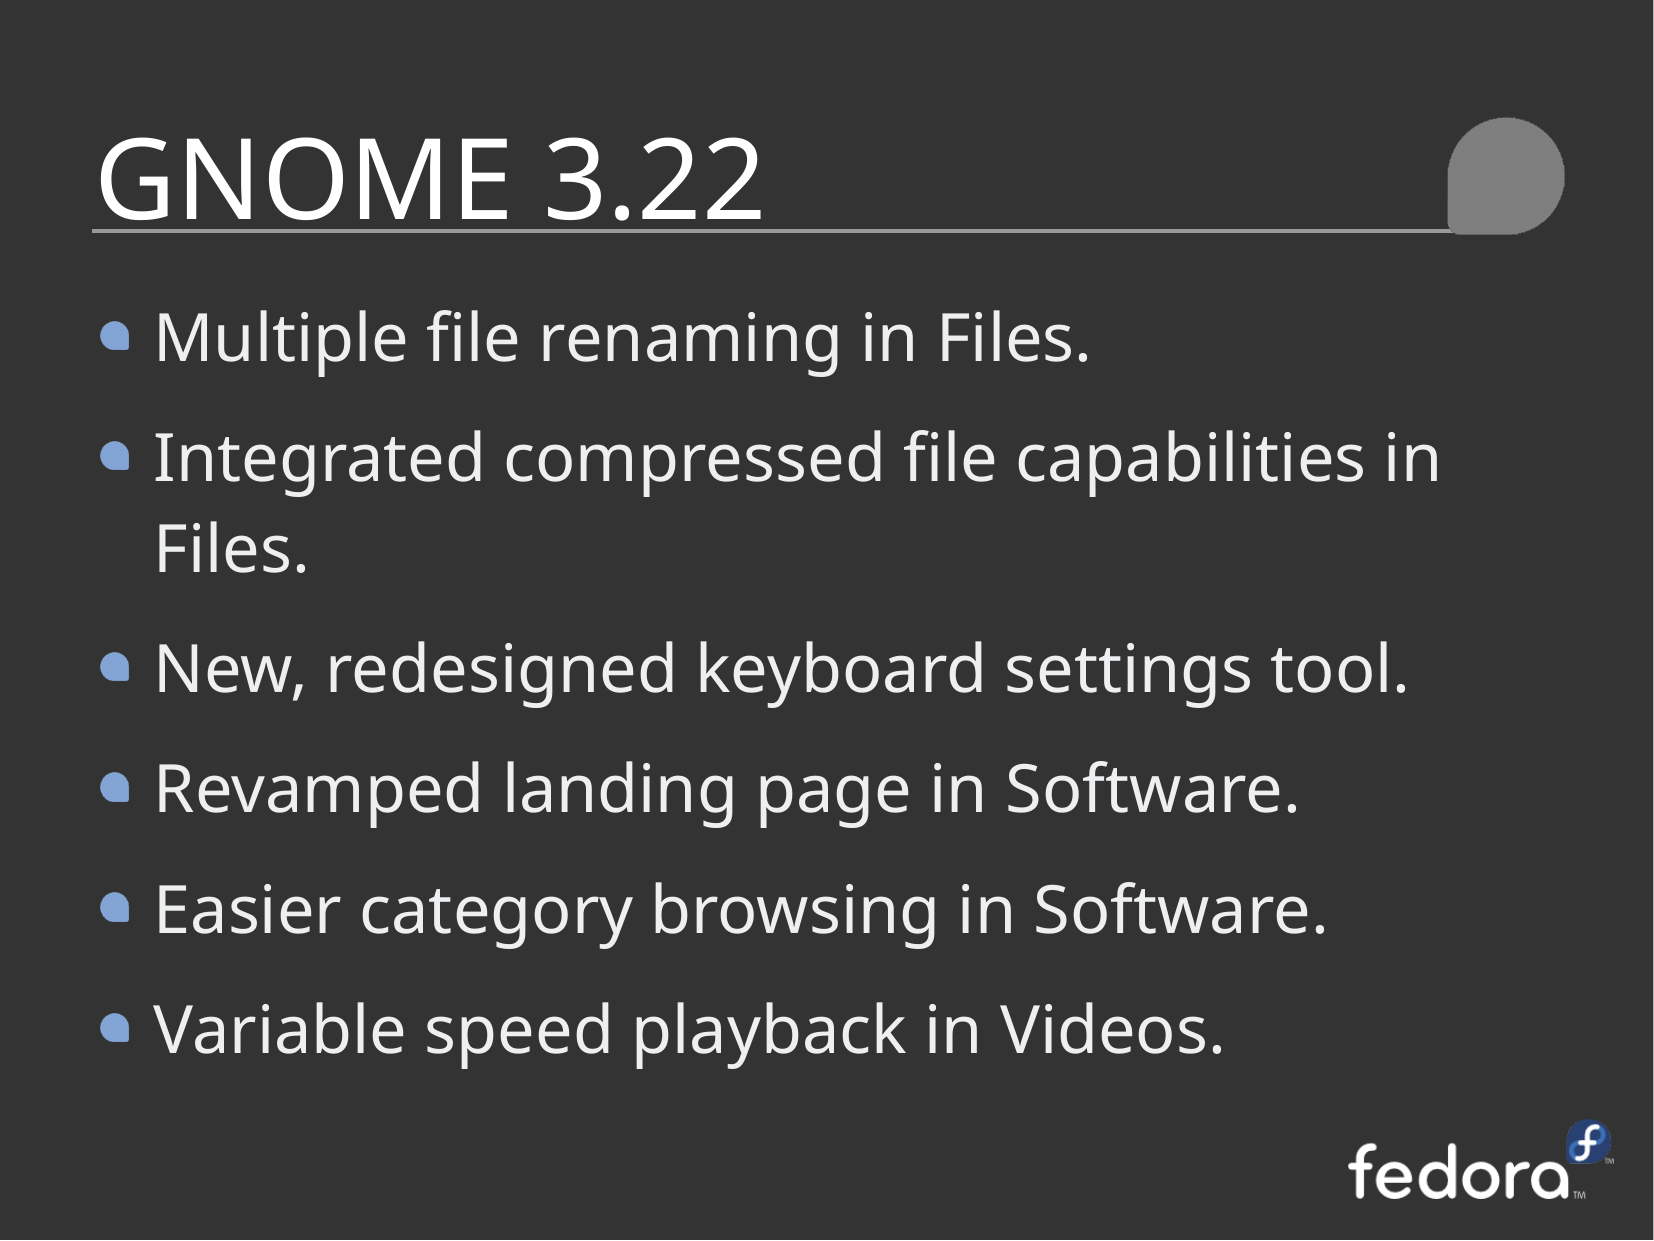

GNOME 3.22
# Multiple file renaming in Files.
Integrated compressed file capabilities in Files.
New, redesigned keyboard settings tool.
Revamped landing page in Software.
Easier category browsing in Software.
Variable speed playback in Videos.